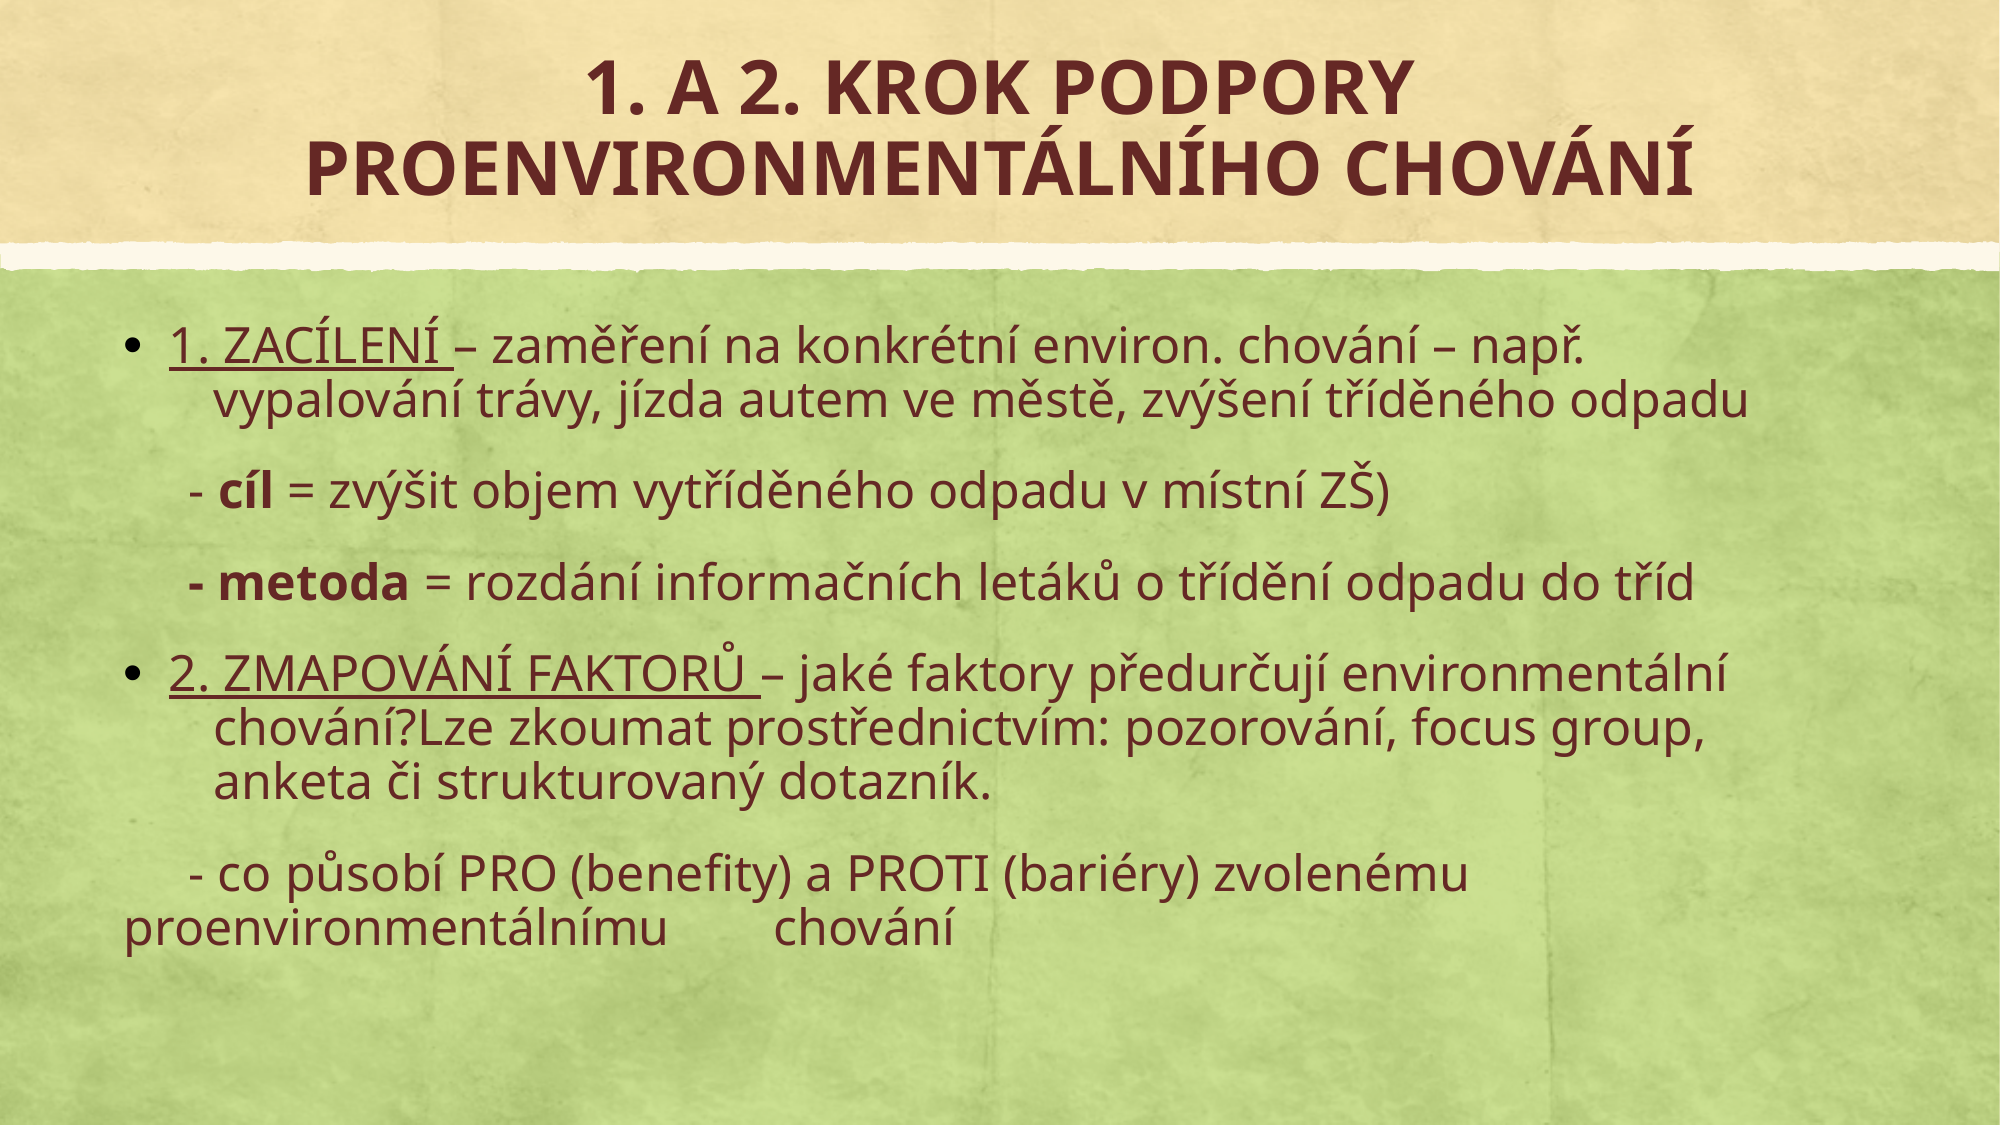

# 1. A 2. KROK PODPORY PROENVIRONMENTÁLNÍHO CHOVÁNÍ
1. ZACÍLENÍ – zaměření na konkrétní environ. chování – např. vypalování trávy, jízda autem ve městě, zvýšení tříděného odpadu
 - cíl = zvýšit objem vytříděného odpadu v místní ZŠ)
 - metoda = rozdání informačních letáků o třídění odpadu do tříd
2. ZMAPOVÁNÍ FAKTORŮ – jaké faktory předurčují environmentální chování?Lze zkoumat prostřednictvím: pozorování, focus group, anketa či strukturovaný dotazník.
 - co působí PRO (benefity) a PROTI (bariéry) zvolenému proenvironmentálnímu chování